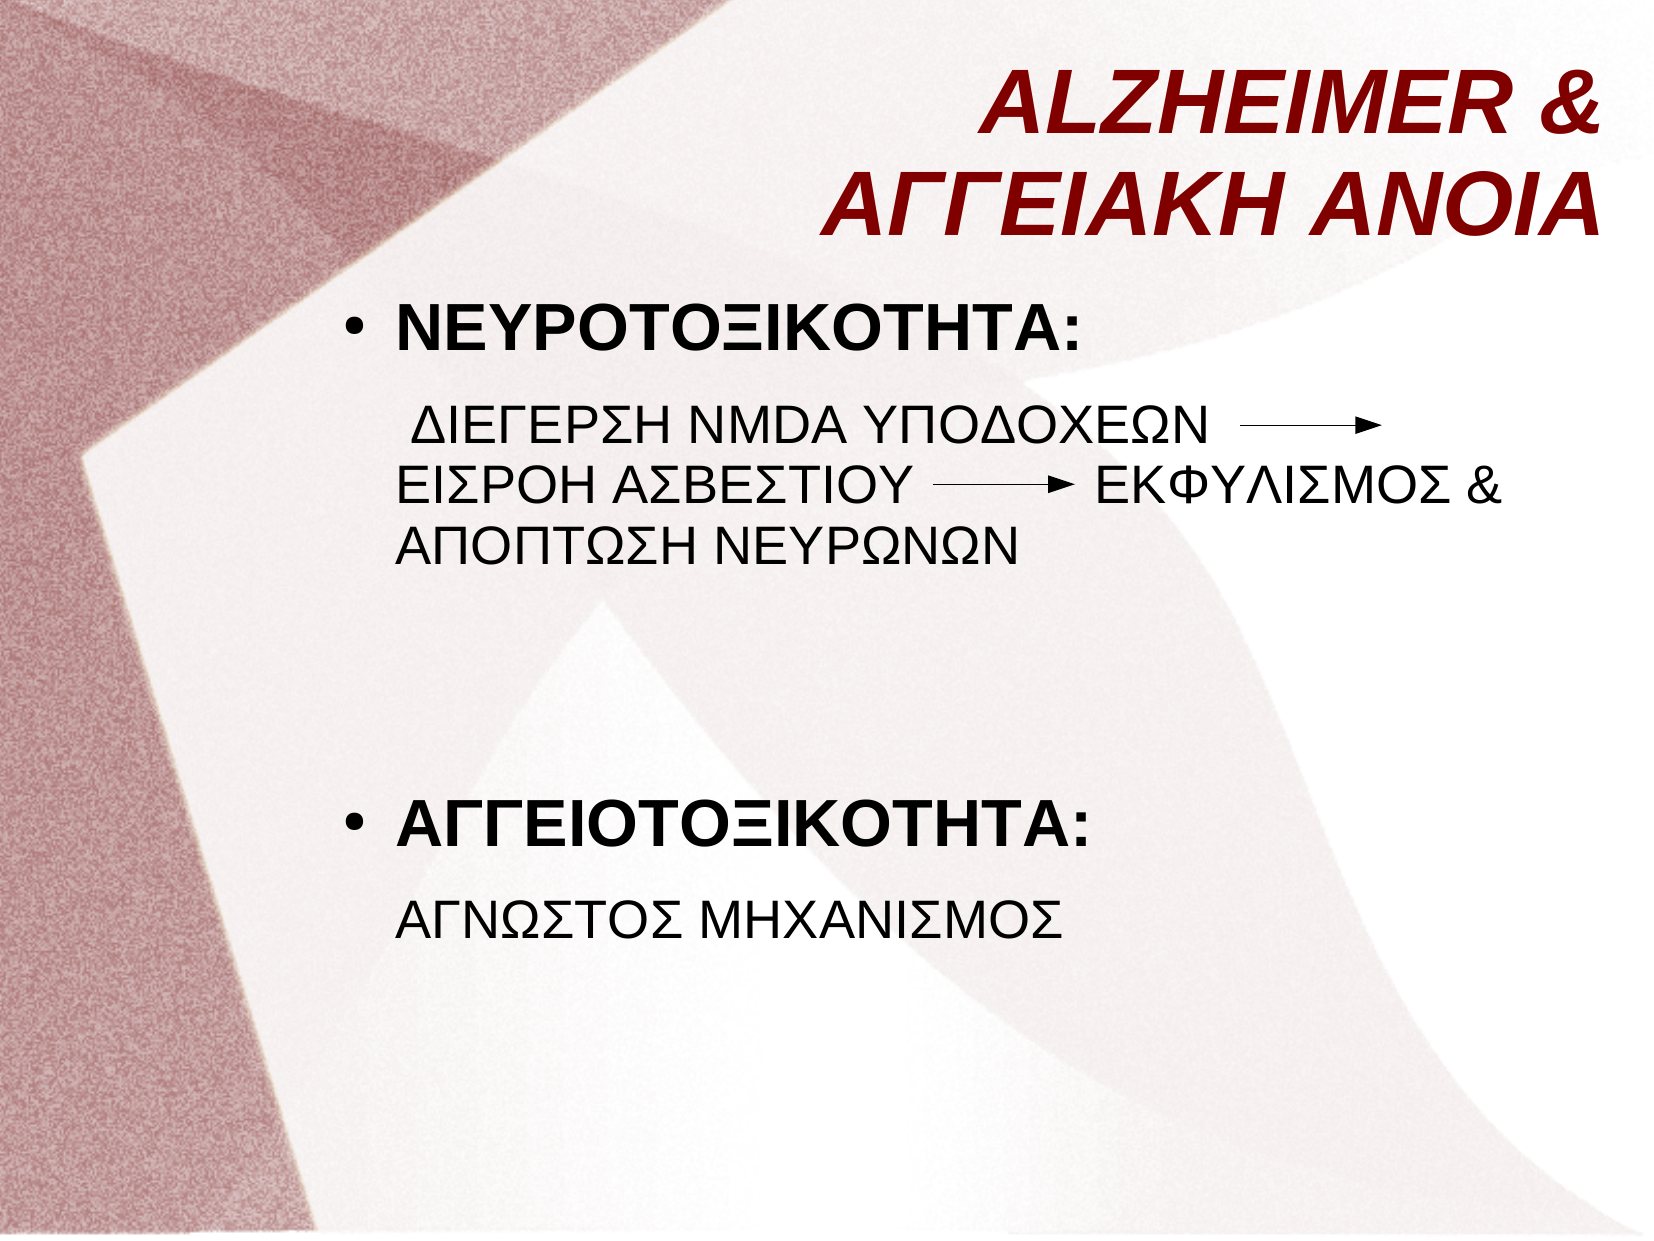

# ALZHEIMER & ΑΓΓΕΙΑΚΗ ΑΝΟΙΑ
ΝΕΥΡΟΤΟΞΙΚΟΤΗΤΑ:
 ΔΙΕΓΕΡΣΗ ΝΜDA ΥΠΟΔΟΧΕΩΝ ΕΙΣΡΟΗ ΑΣΒΕΣΤΙΟΥ ΕΚΦΥΛΙΣΜΟΣ & ΑΠΟΠΤΩΣΗ ΝΕΥΡΩΝΩΝ
ΑΓΓΕΙΟΤΟΞΙΚΟΤΗΤΑ:
ΑΓΝΩΣΤΟΣ ΜΗΧΑΝΙΣΜΟΣ